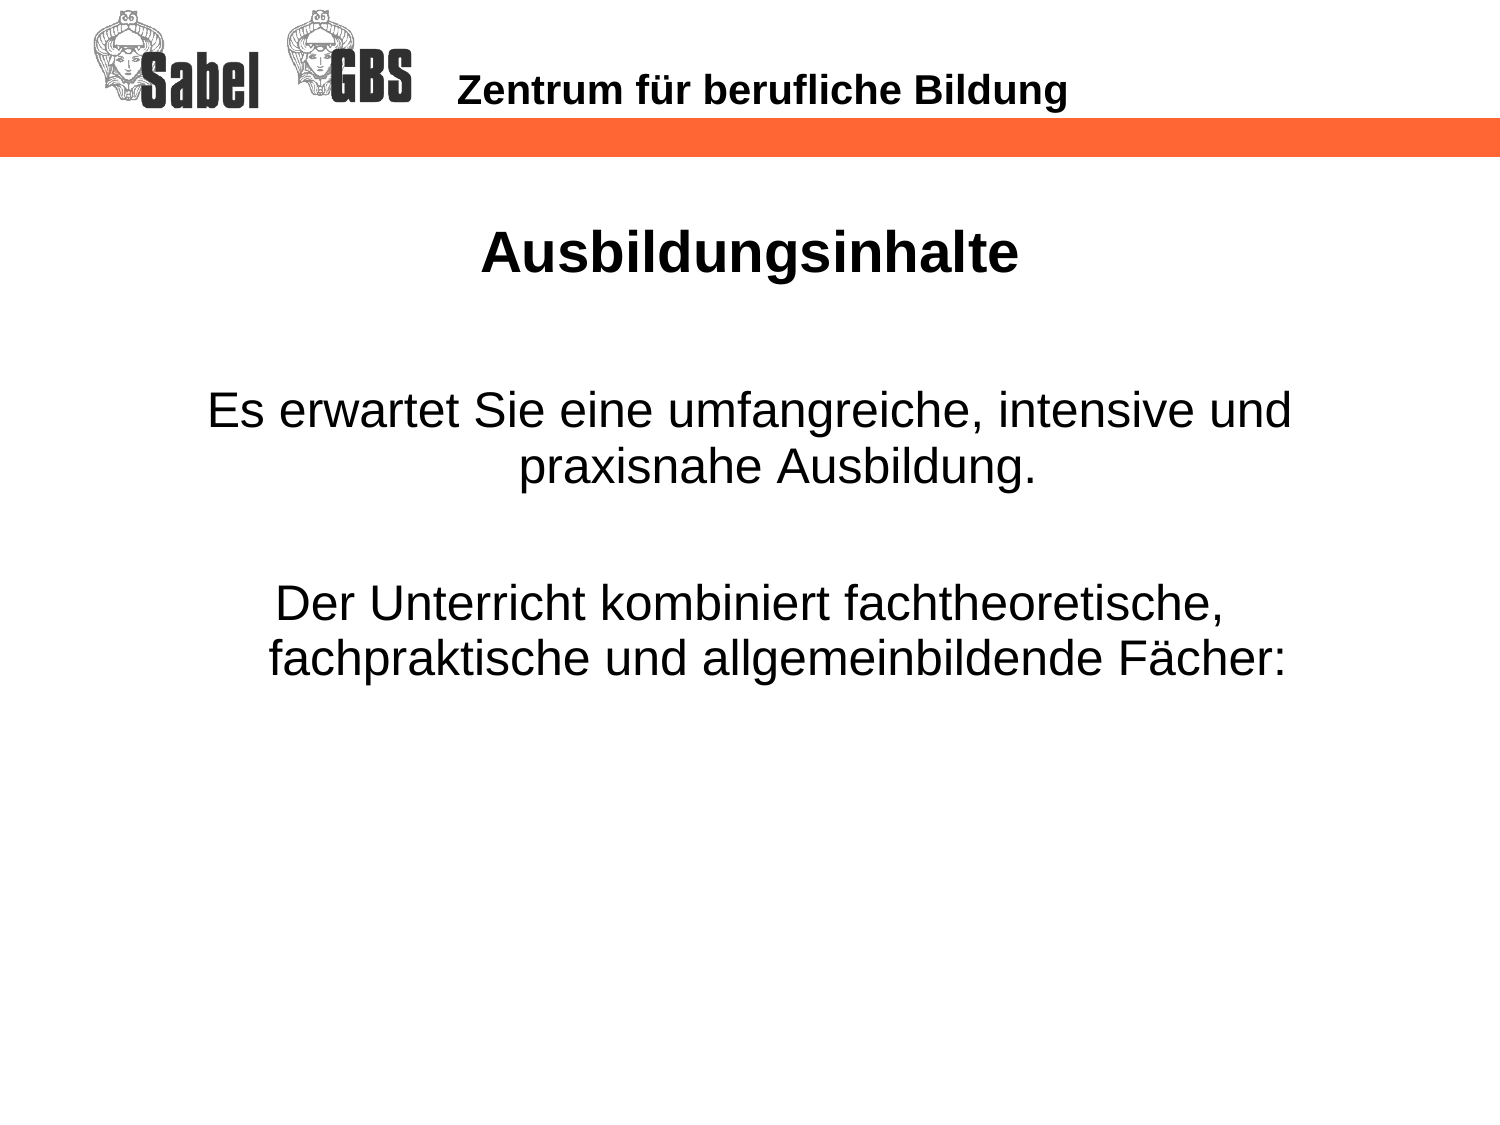

# Ausbildungsinhalte
Es erwartet Sie eine umfangreiche, intensive und praxisnahe Ausbildung.
Der Unterricht kombiniert fachtheoretische, fachpraktische und allgemeinbildende Fächer: